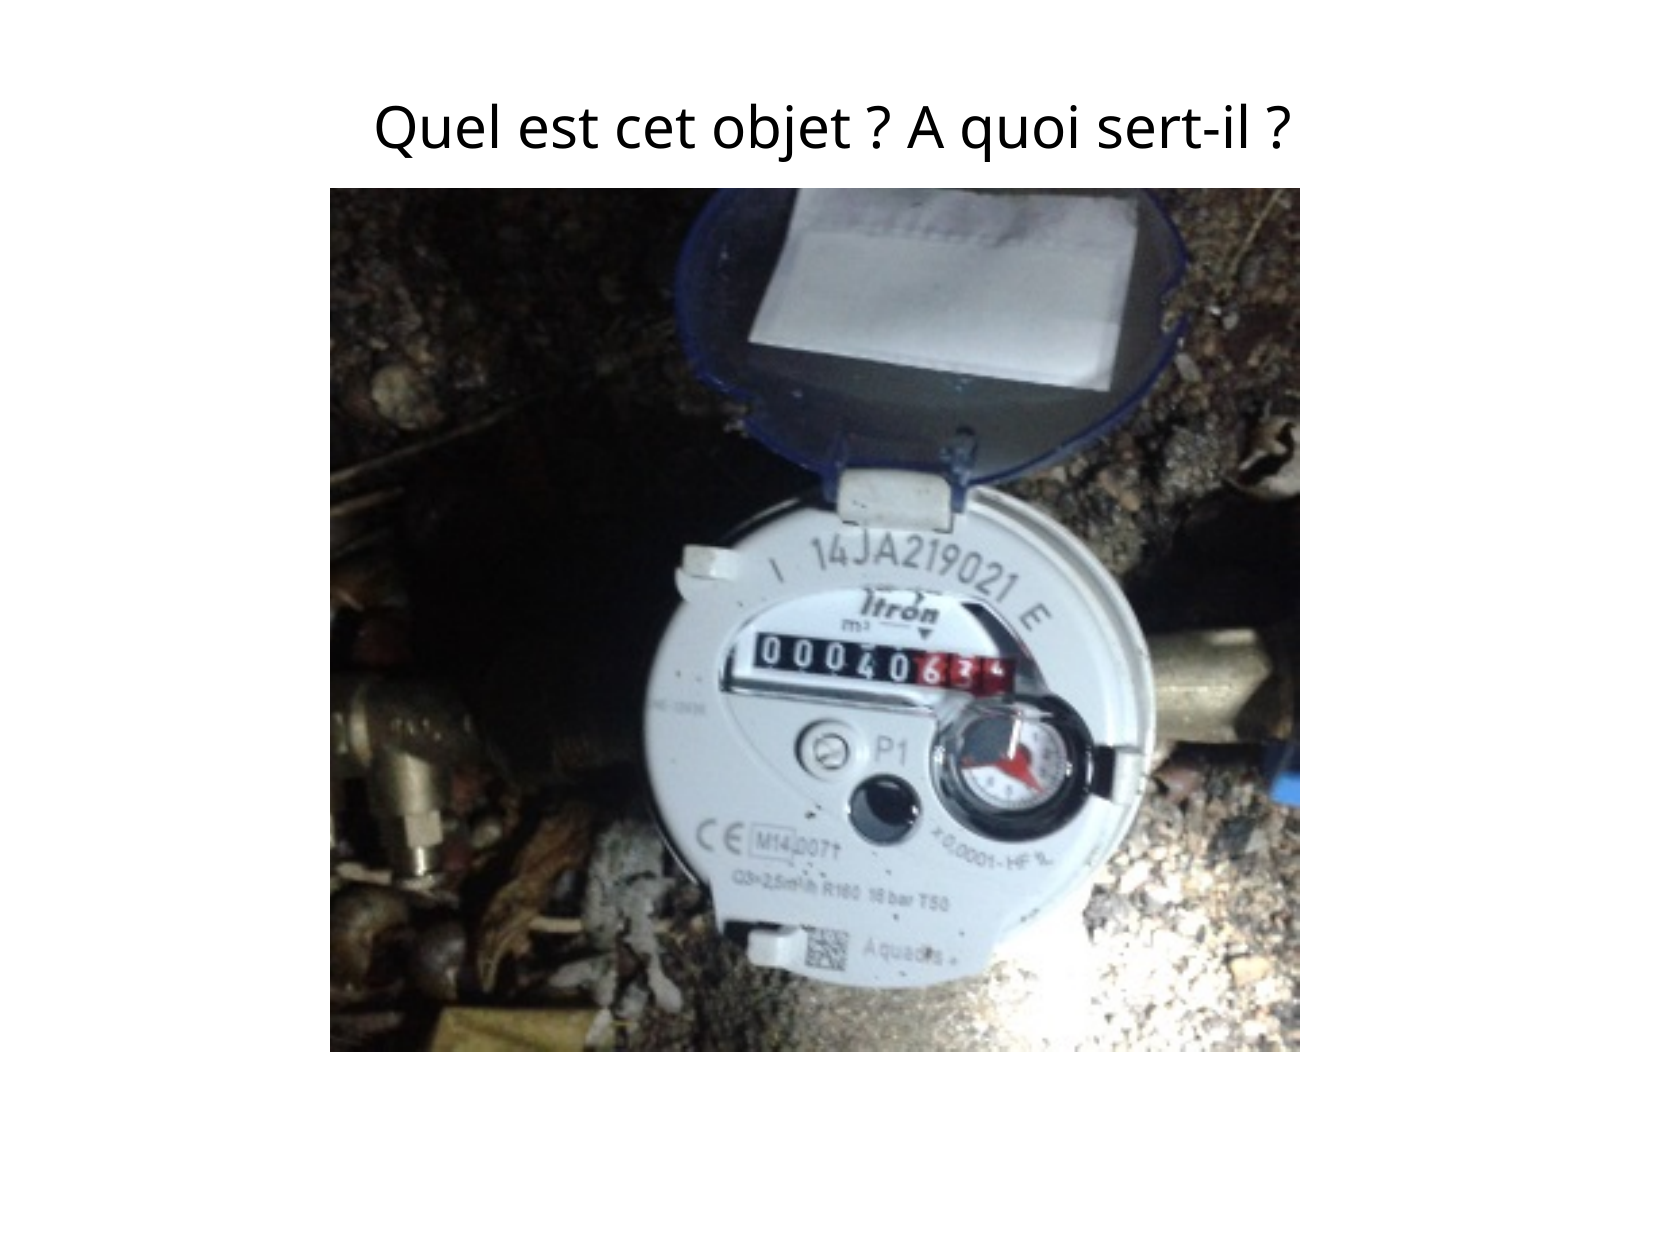

#
Quel est cet objet ? A quoi sert-il ?